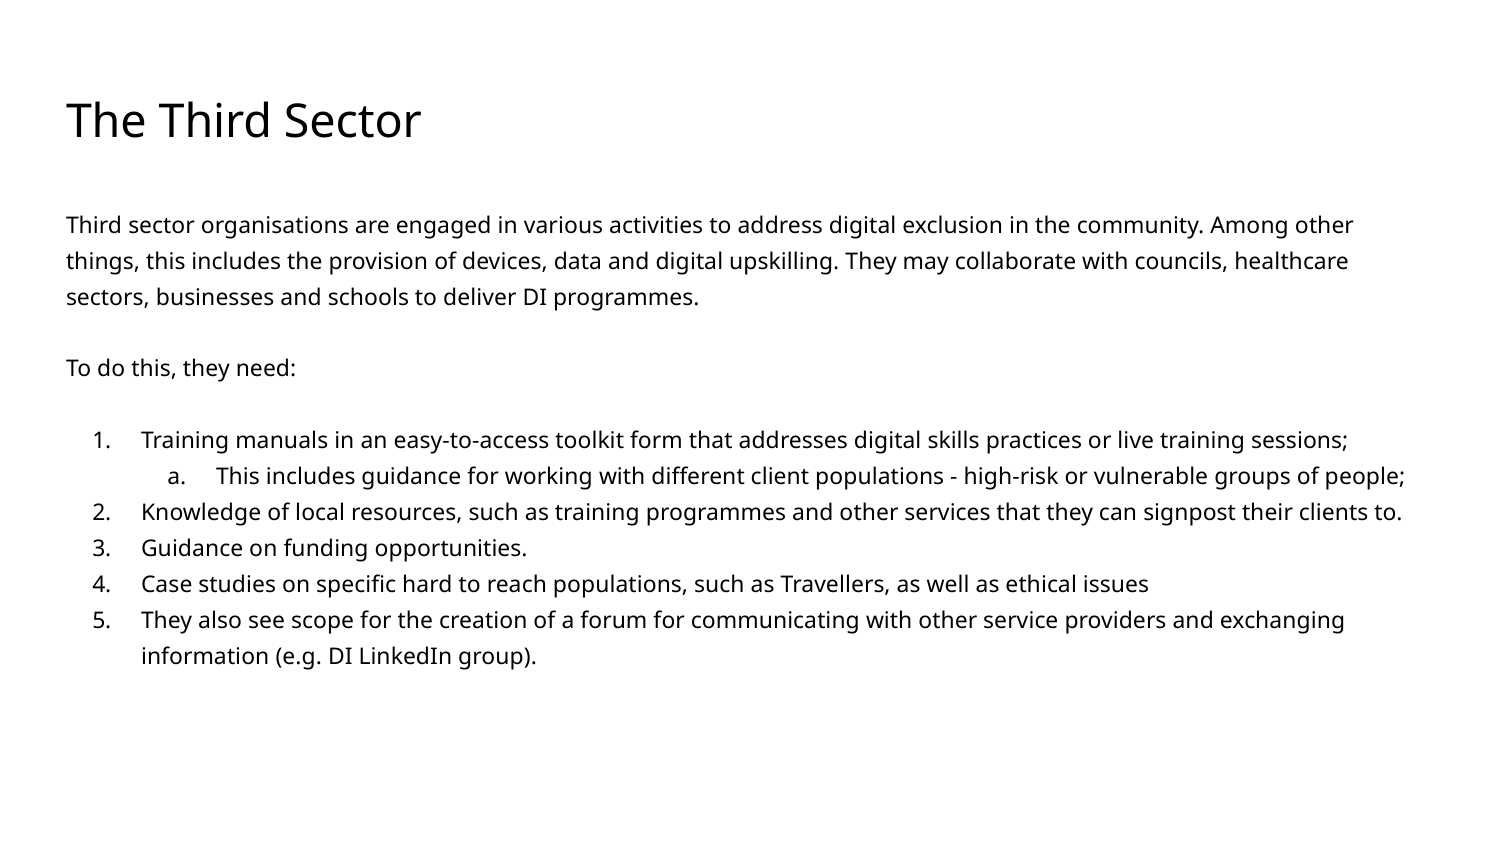

# The Third Sector
Third sector organisations are engaged in various activities to address digital exclusion in the community. Among other things, this includes the provision of devices, data and digital upskilling. They may collaborate with councils, healthcare sectors, businesses and schools to deliver DI programmes.
To do this, they need:
Training manuals in an easy-to-access toolkit form that addresses digital skills practices or live training sessions;
This includes guidance for working with different client populations - high-risk or vulnerable groups of people;
Knowledge of local resources, such as training programmes and other services that they can signpost their clients to.
Guidance on funding opportunities.
Case studies on specific hard to reach populations, such as Travellers, as well as ethical issues
They also see scope for the creation of a forum for communicating with other service providers and exchanging information (e.g. DI LinkedIn group).